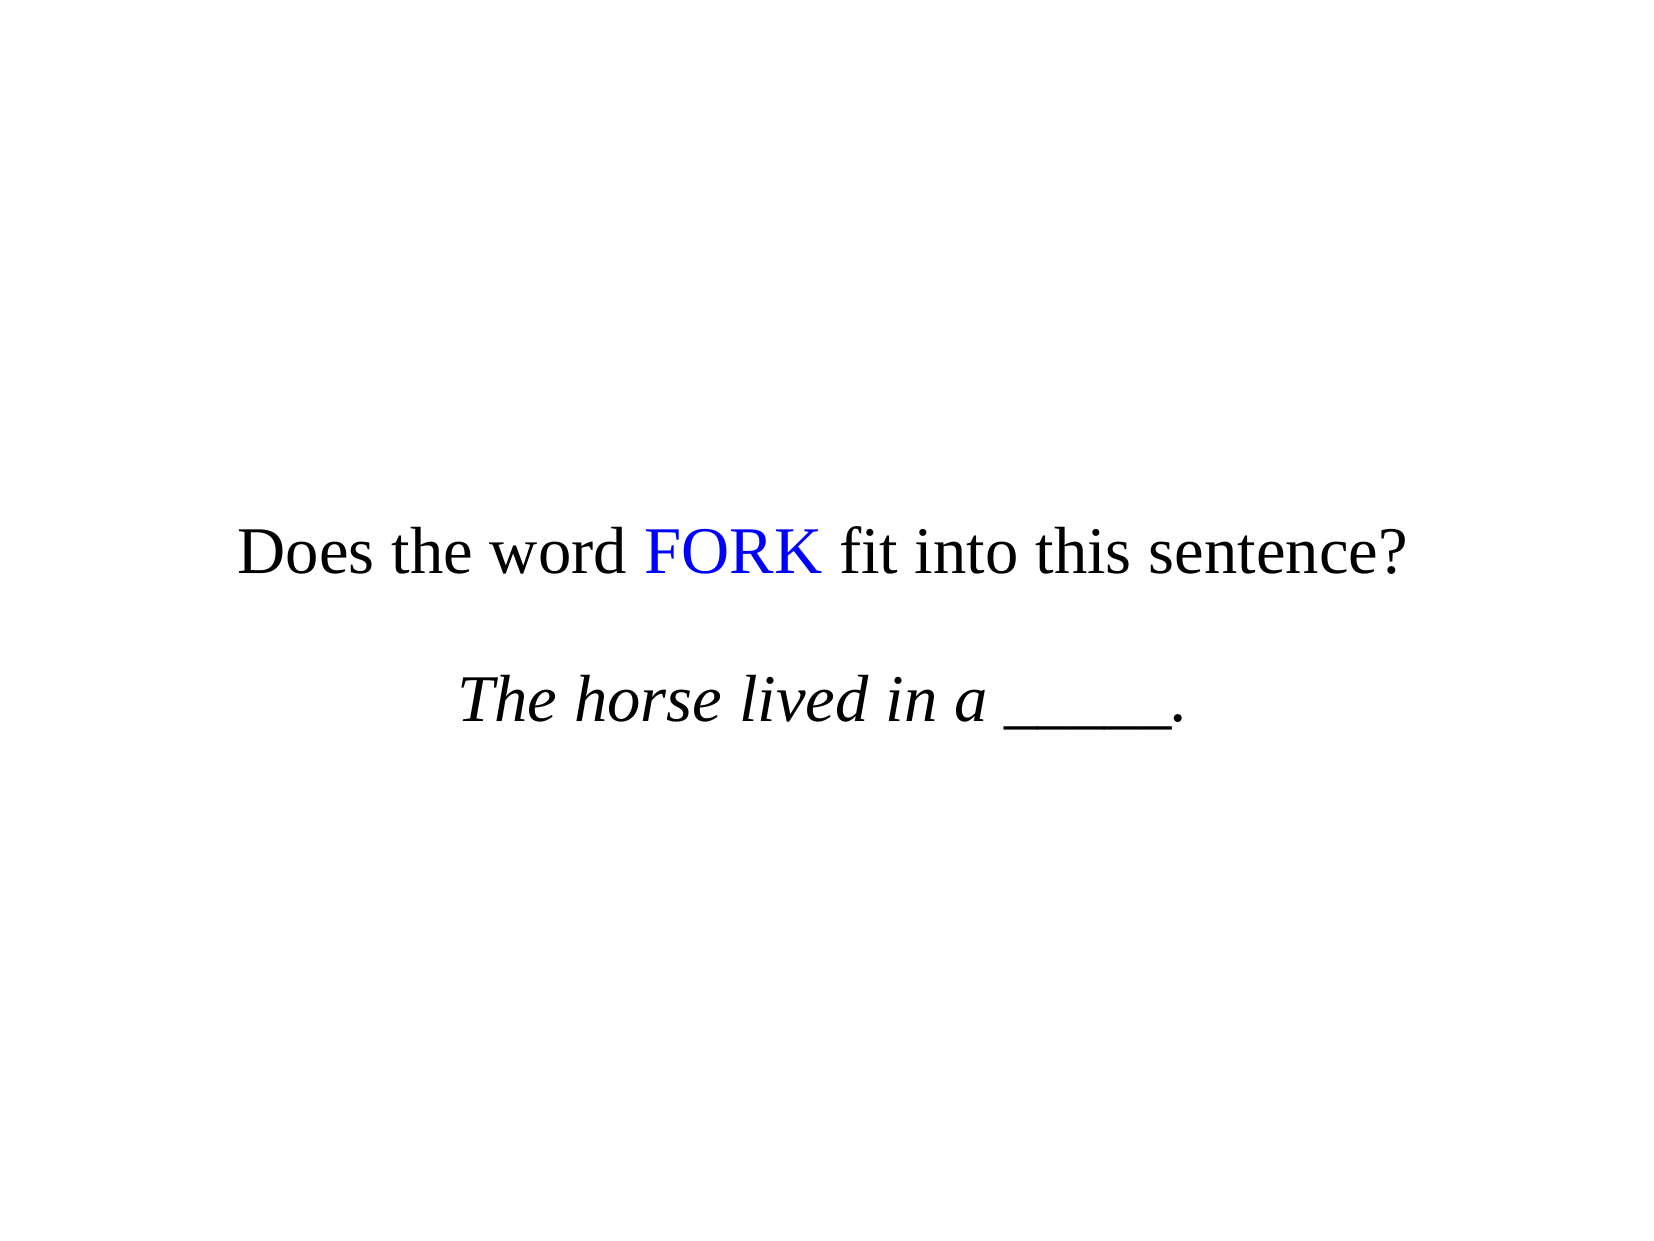

# Does the word FORK fit into this sentence?
The horse lived in a _____.